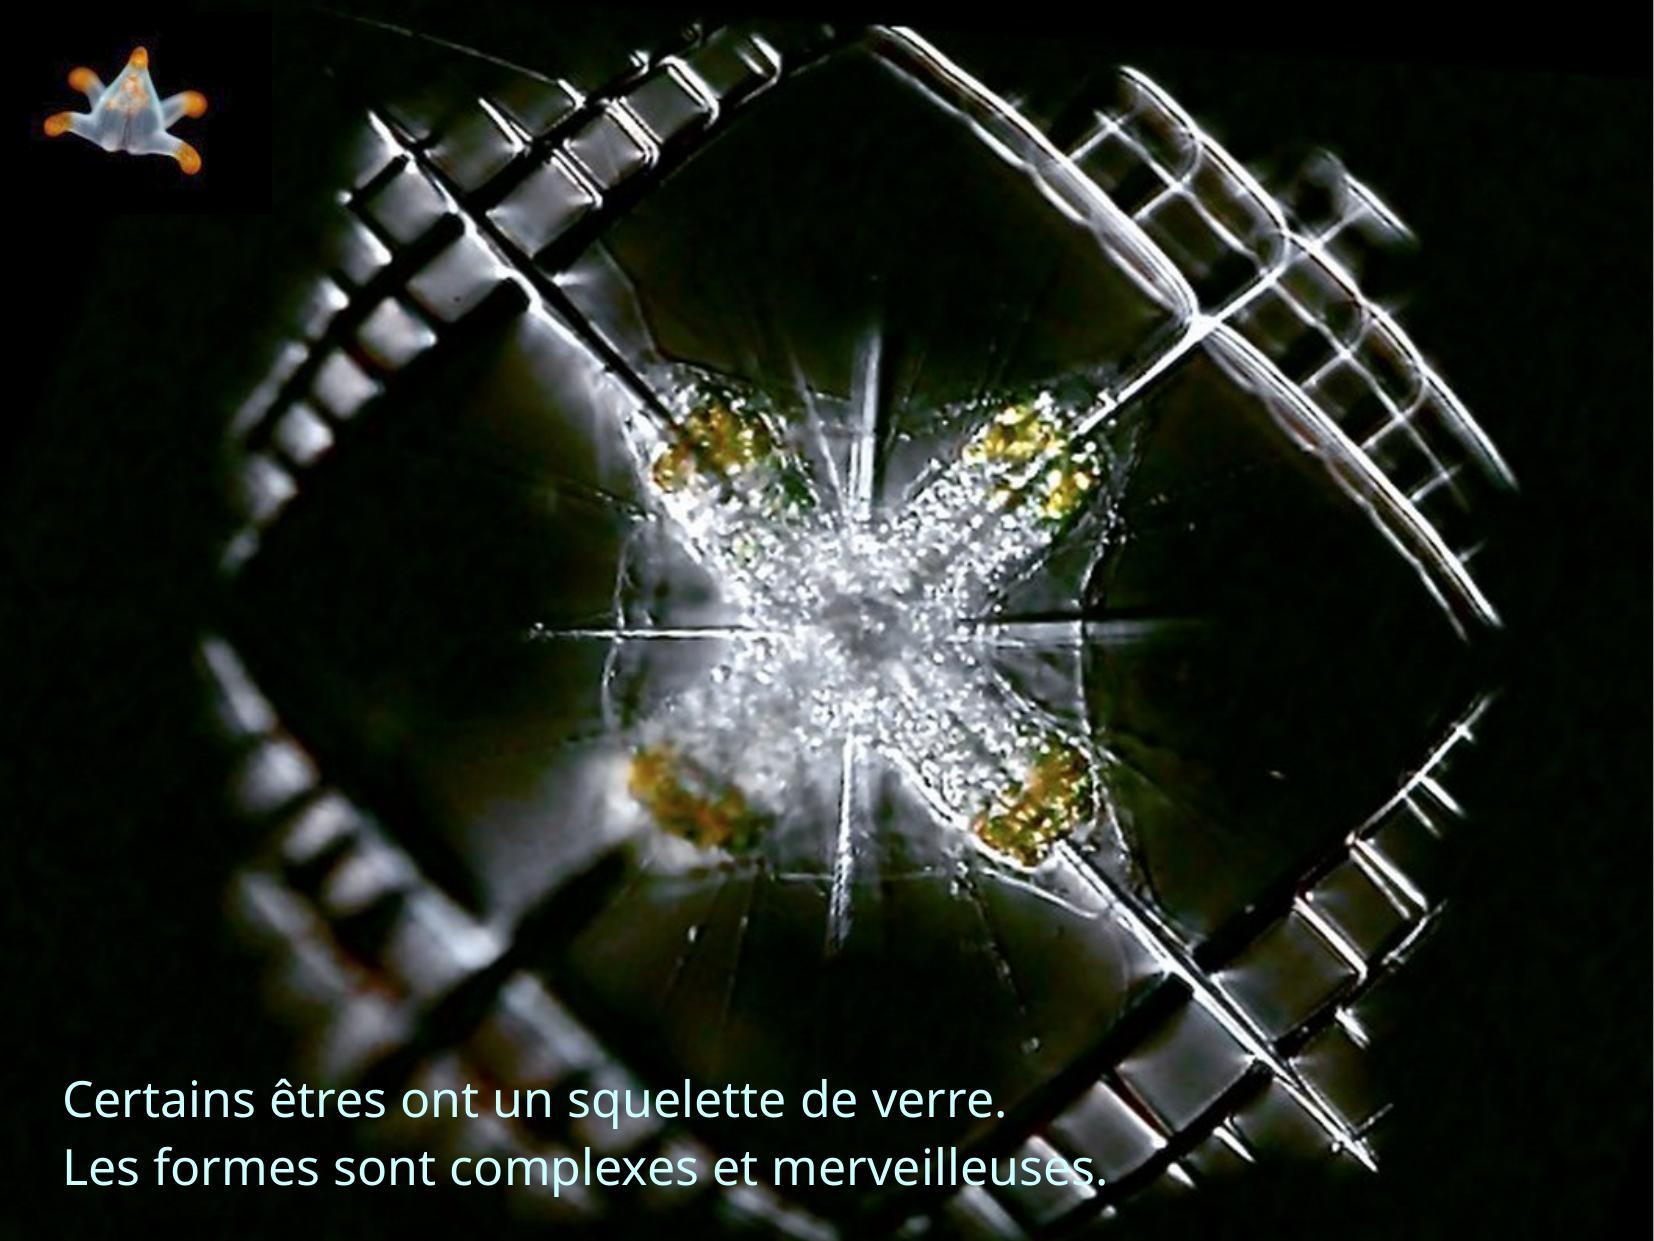

Certains êtres ont un squelette de verre.
Les formes sont complexes et merveilleuses.